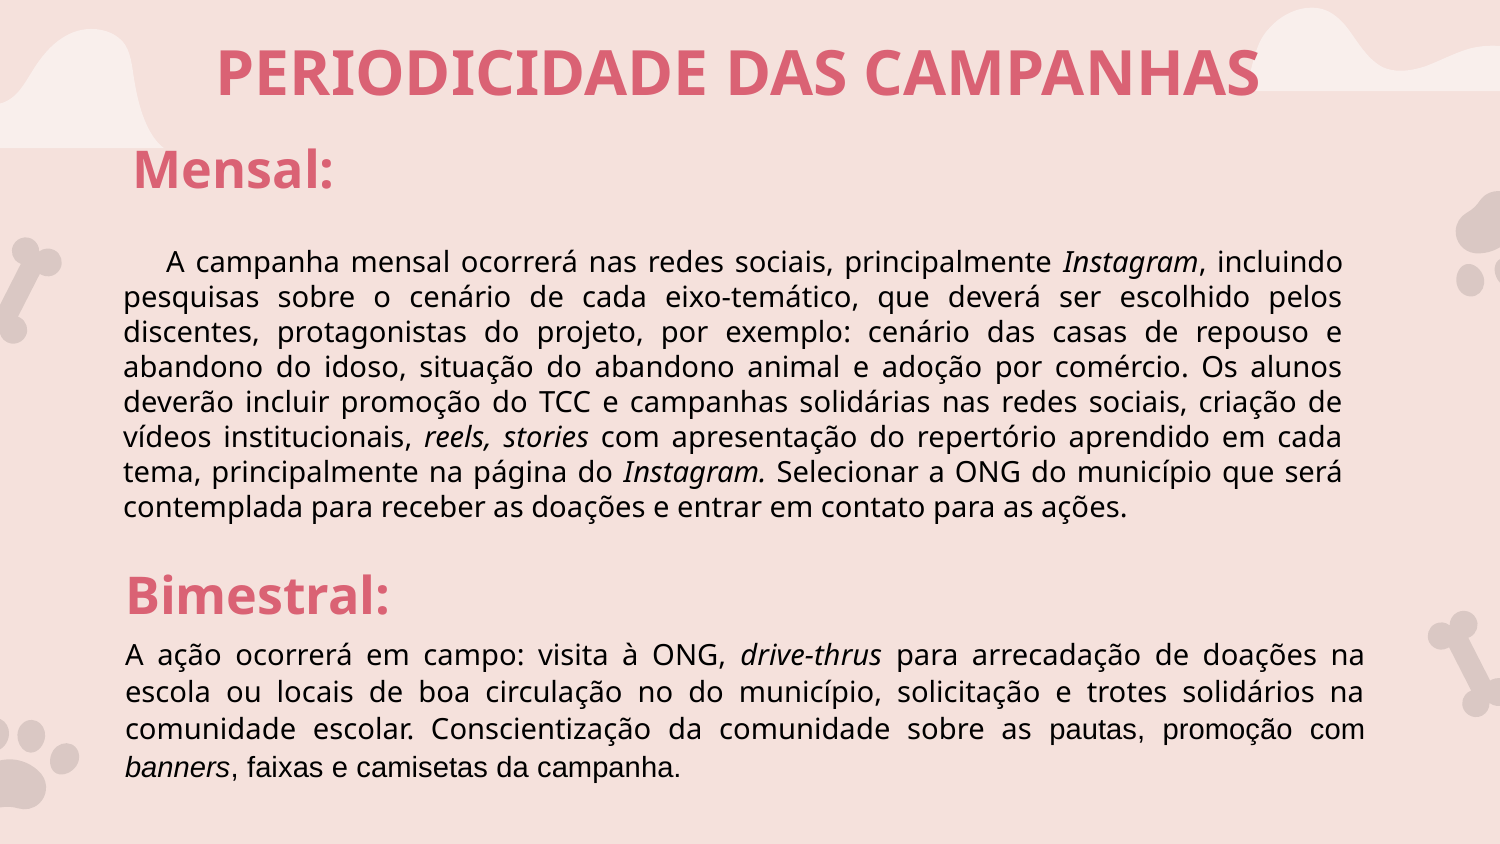

PERIODICIDADE DAS CAMPANHAS
# Mensal:
 A campanha mensal ocorrerá nas redes sociais, principalmente Instagram, incluindo pesquisas sobre o cenário de cada eixo-temático, que deverá ser escolhido pelos discentes, protagonistas do projeto, por exemplo: cenário das casas de repouso e abandono do idoso, situação do abandono animal e adoção por comércio. Os alunos deverão incluir promoção do TCC e campanhas solidárias nas redes sociais, criação de vídeos institucionais, reels, stories com apresentação do repertório aprendido em cada tema, principalmente na página do Instagram. Selecionar a ONG do município que será contemplada para receber as doações e entrar em contato para as ações.
Bimestral:
A ação ocorrerá em campo: visita à ONG, drive-thrus para arrecadação de doações na escola ou locais de boa circulação no do município, solicitação e trotes solidários na comunidade escolar. Conscientização da comunidade sobre as pautas, promoção com banners, faixas e camisetas da campanha.